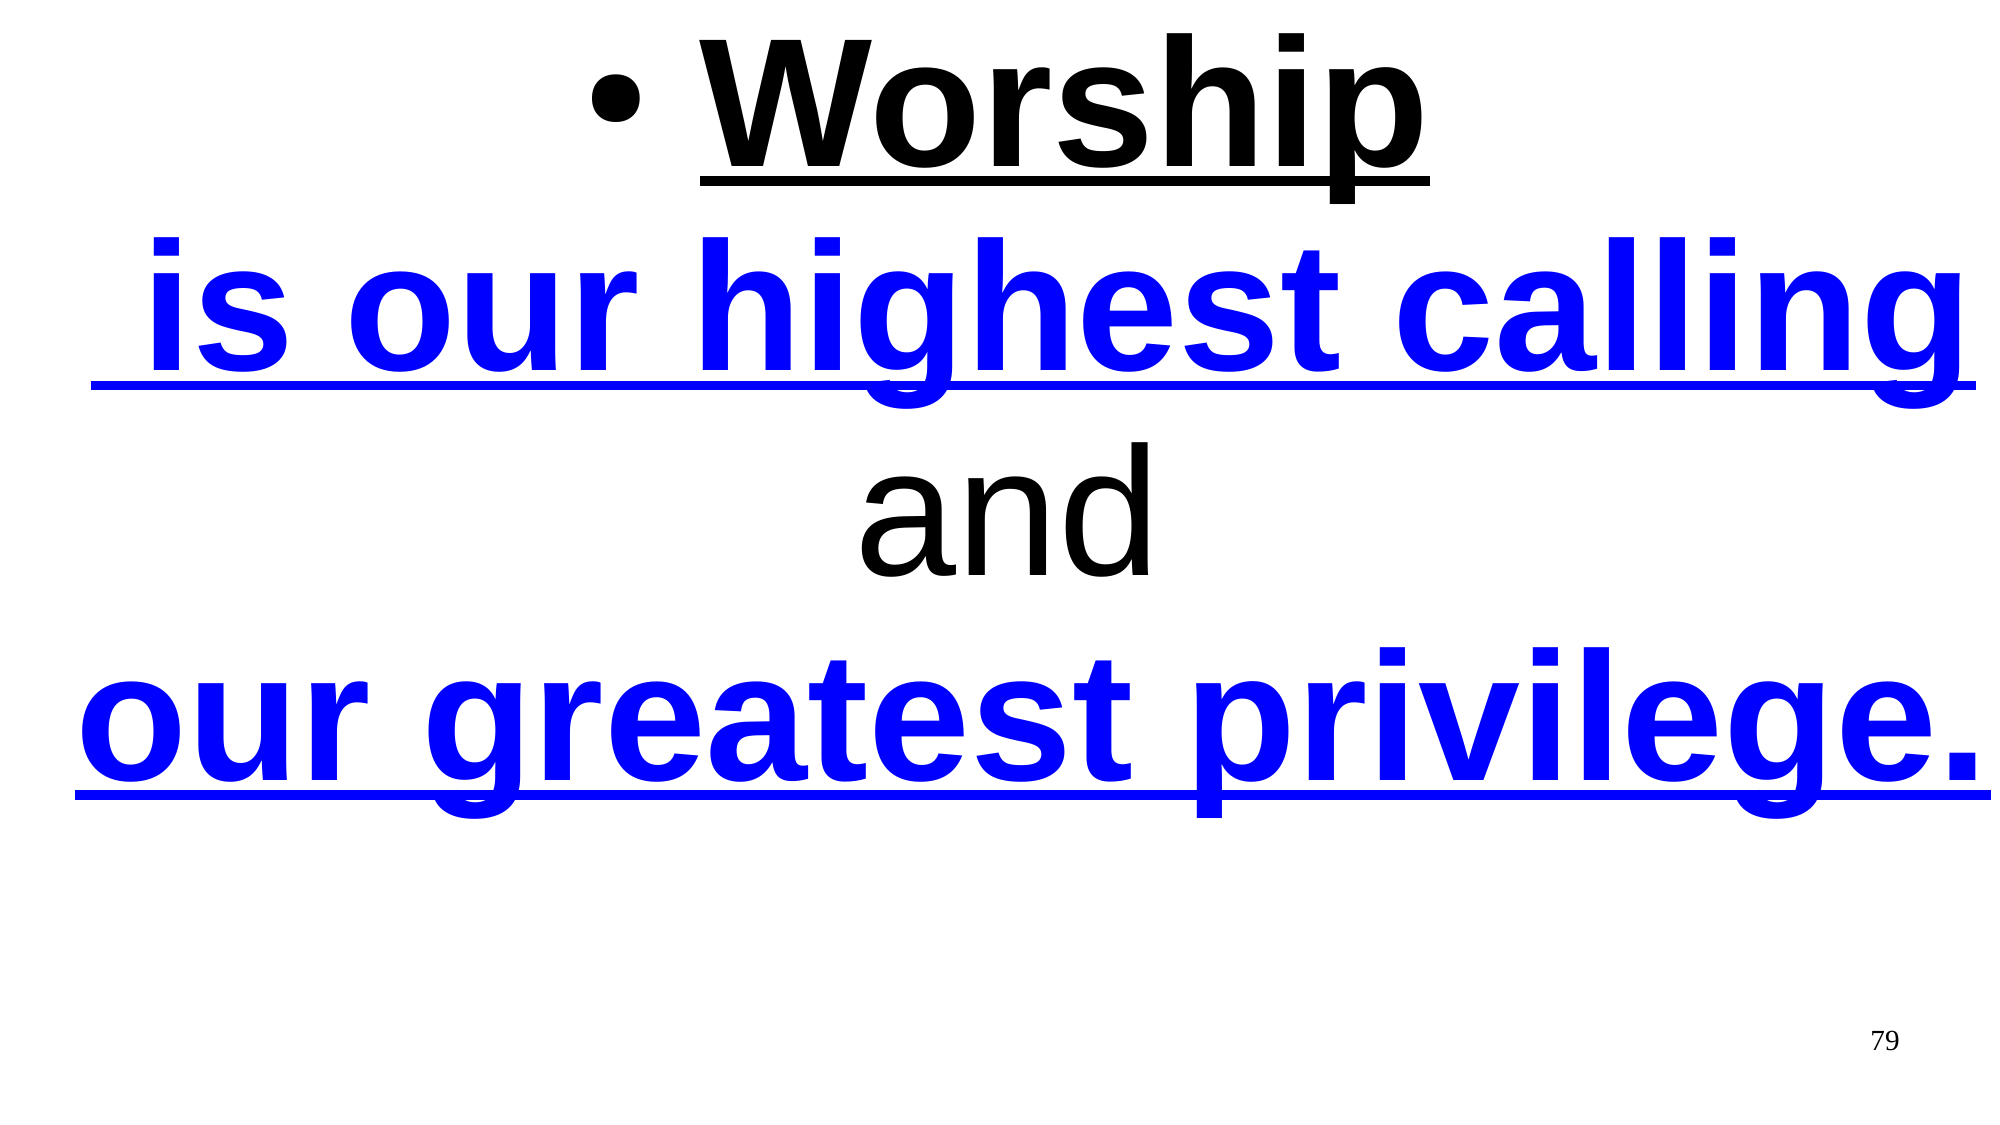

# Worship is our highest calling and our greatest privilege.
79